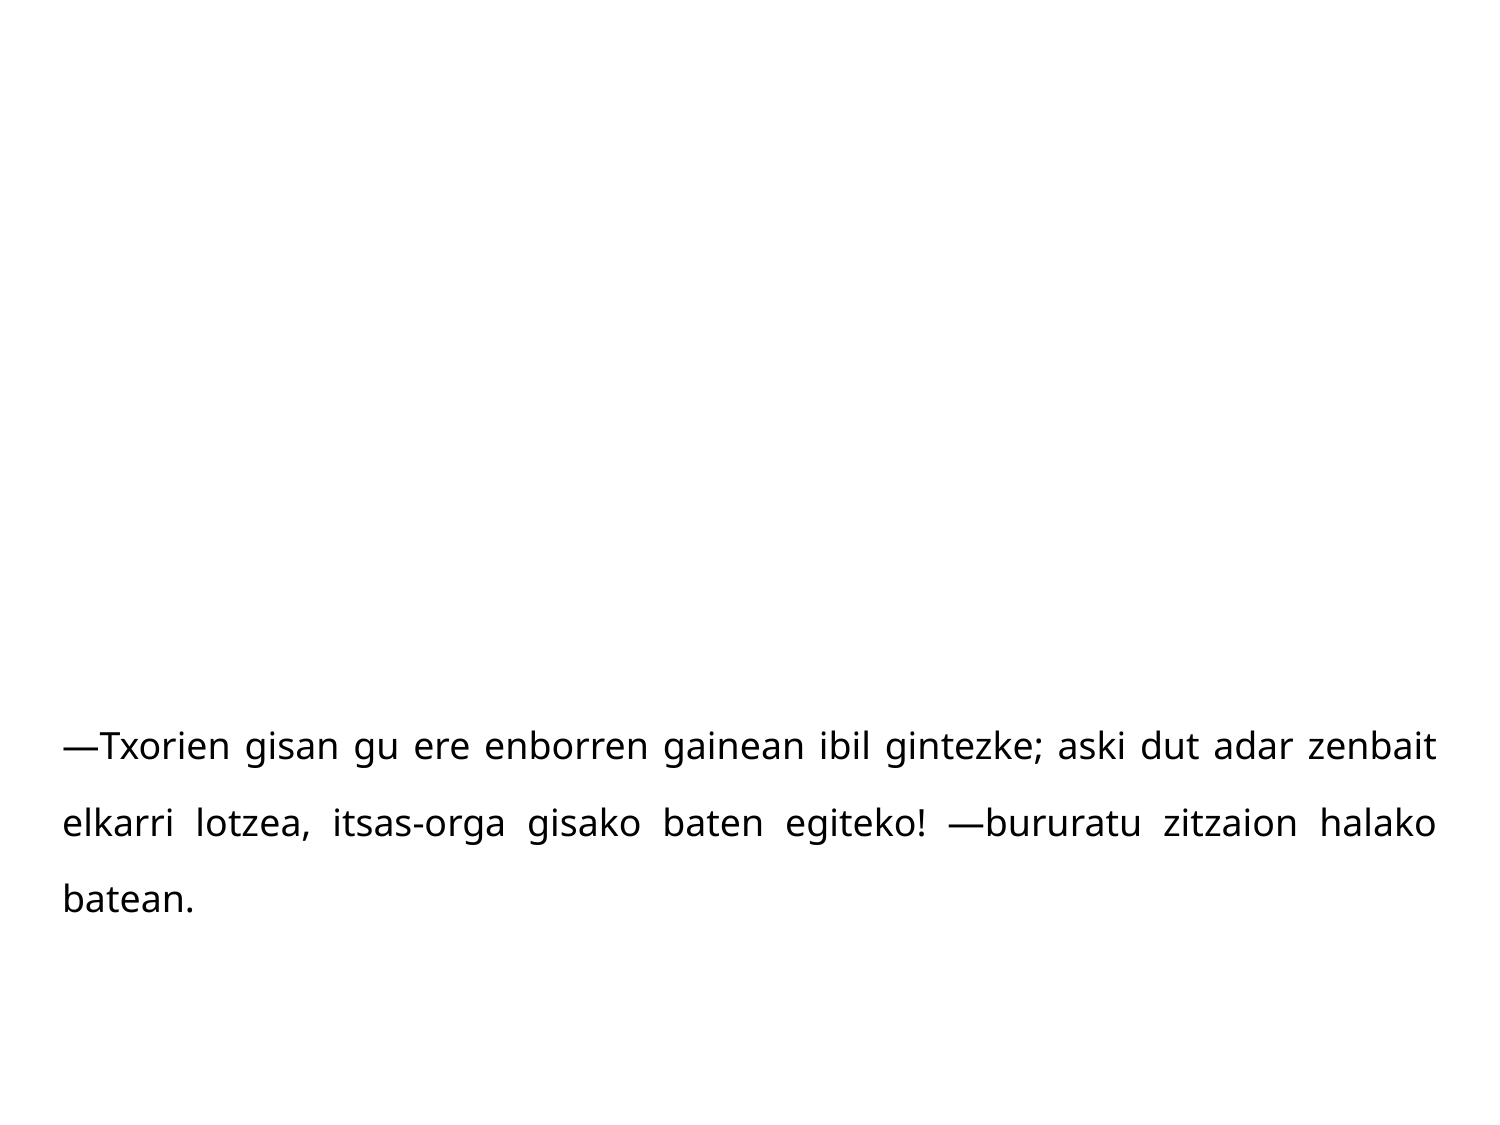

—Txorien gisan gu ere enborren gainean ibil gintezke; aski dut adar zenbait elkarri lotzea, itsas-orga gisako baten egiteko! —bururatu zitzaion halako batean.